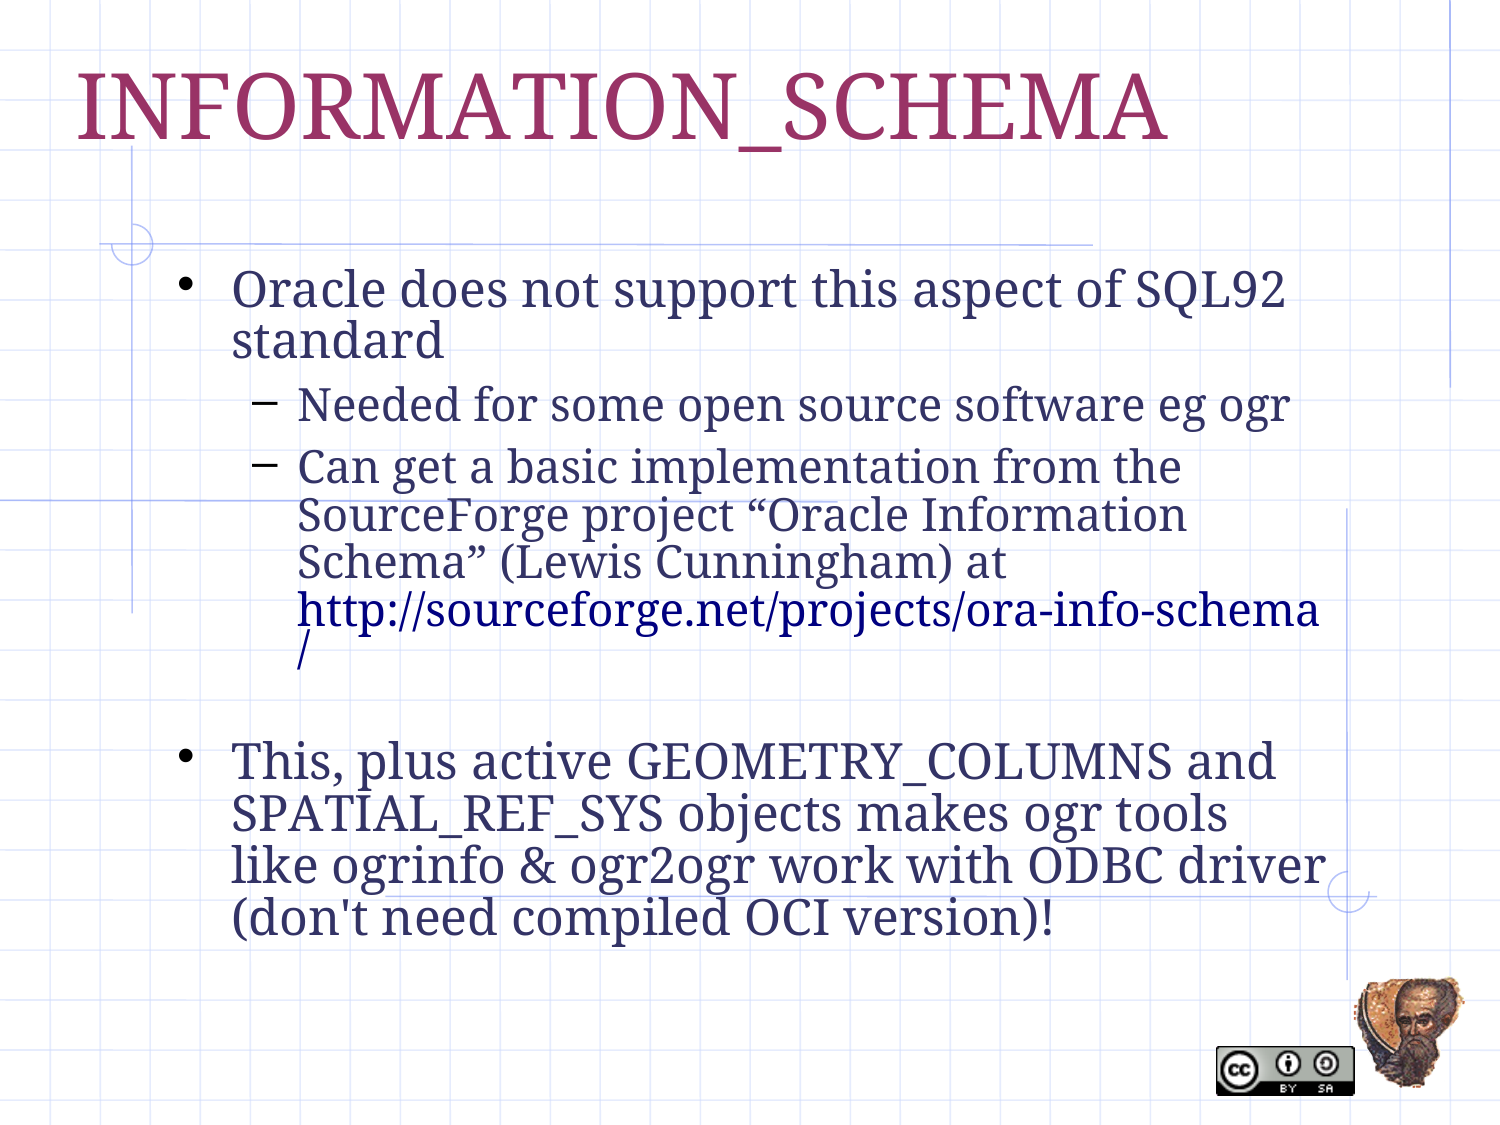

# INFORMATION_SCHEMA
Oracle does not support this aspect of SQL92 standard
Needed for some open source software eg ogr
Can get a basic implementation from the SourceForge project “Oracle Information Schema” (Lewis Cunningham) at http://sourceforge.net/projects/ora-info-schema/
This, plus active GEOMETRY_COLUMNS and SPATIAL_REF_SYS objects makes ogr tools like ogrinfo & ogr2ogr work with ODBC driver (don't need compiled OCI version)!